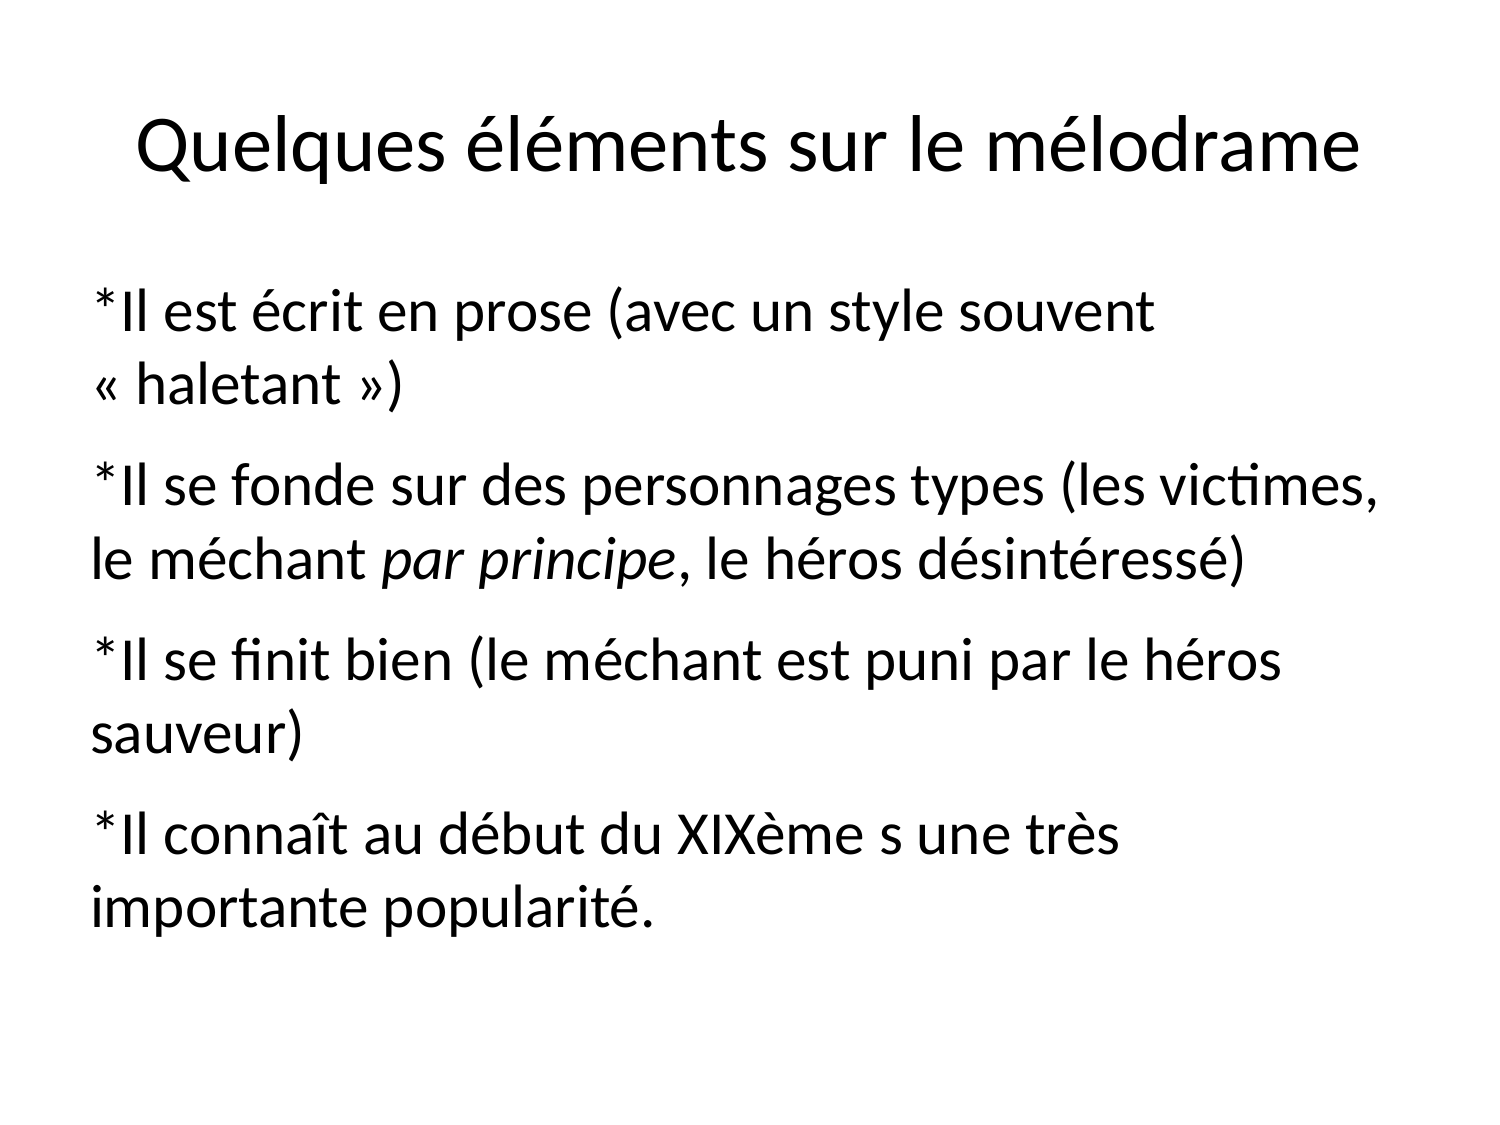

# Quelques éléments sur le mélodrame
*Il est écrit en prose (avec un style souvent « haletant »)
*Il se fonde sur des personnages types (les victimes, le méchant par principe, le héros désintéressé)
*Il se finit bien (le méchant est puni par le héros sauveur)
*Il connaît au début du XIXème s une très importante popularité.